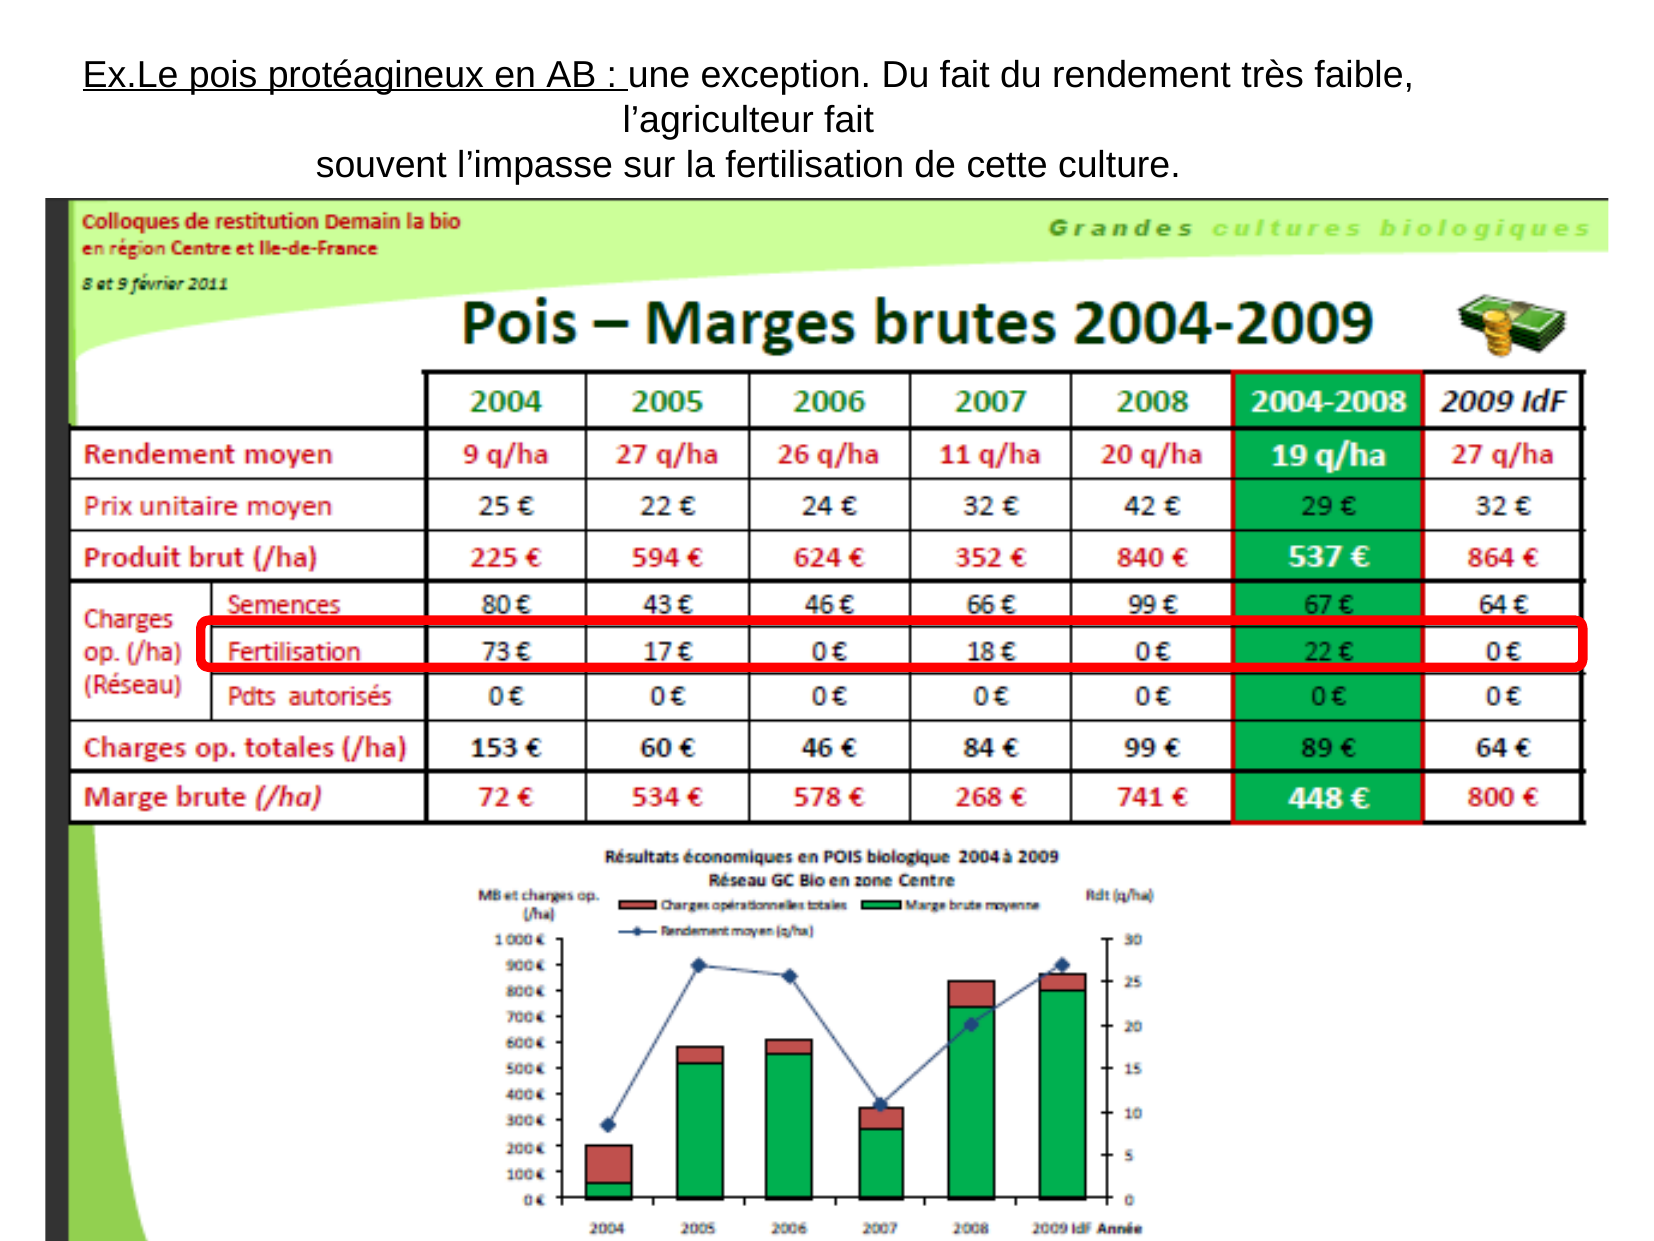

# Ex.Le pois protéagineux en AB : une exception. Du fait du rendement très faible, l’agriculteur fait souvent l’impasse sur la fertilisation de cette culture.